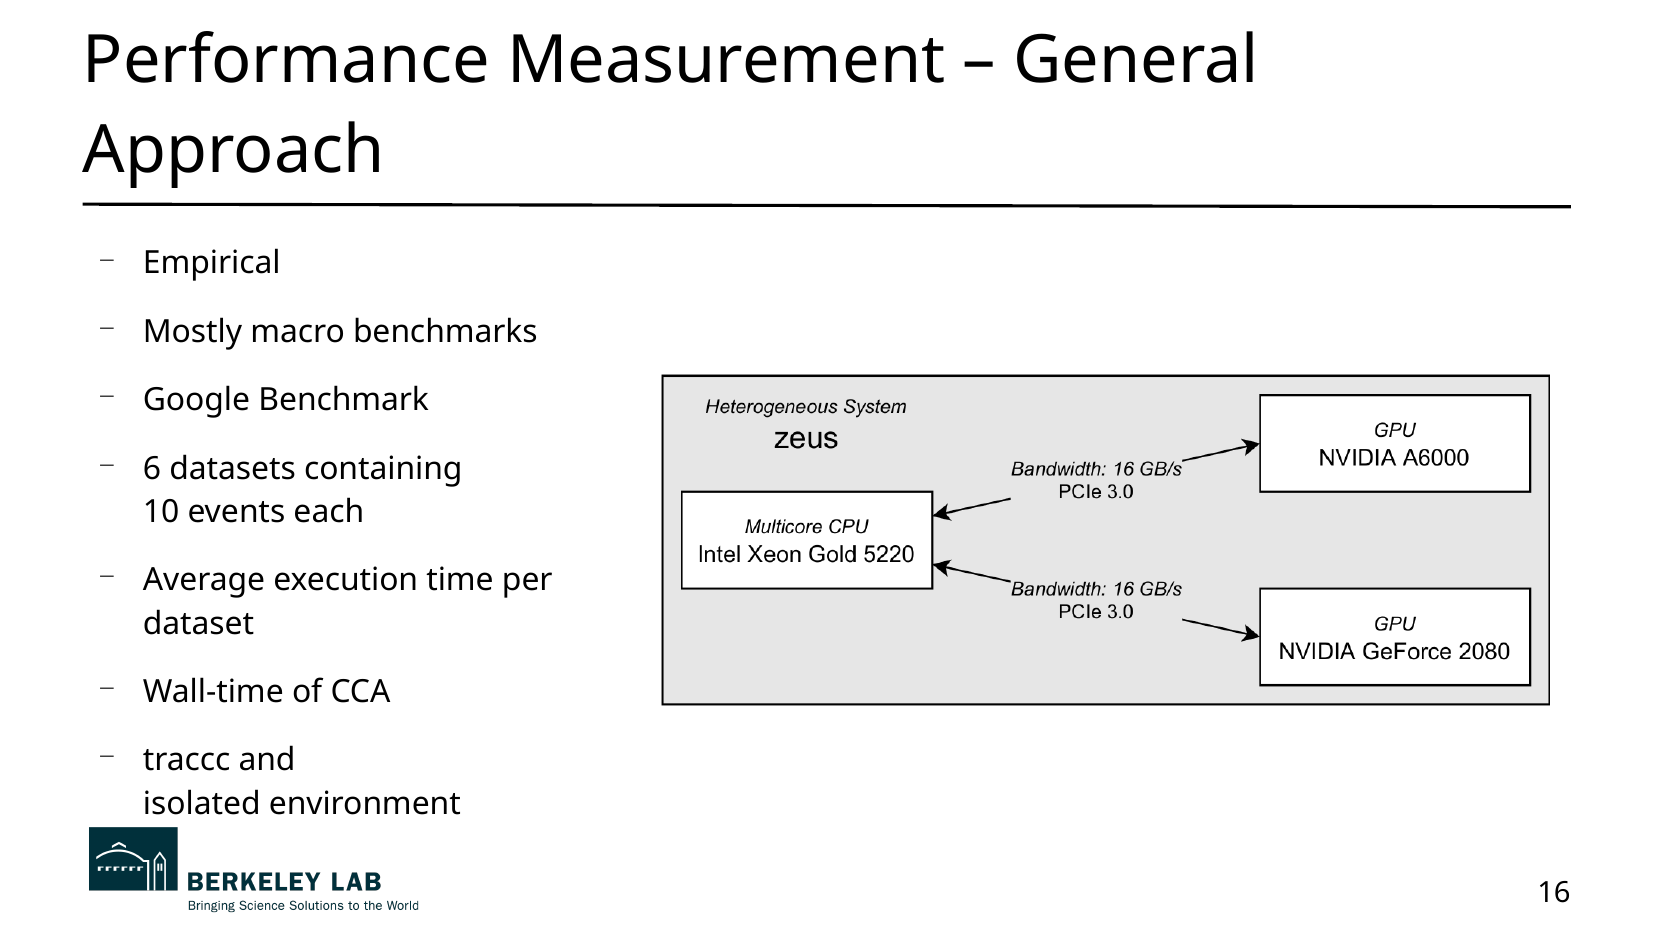

# Performance Measurement – General Approach
Empirical
Mostly macro benchmarks
Google Benchmark
6 datasets containing
10 events each
Average execution time per dataset
Wall-time of CCA
traccc and
isolated environment
16